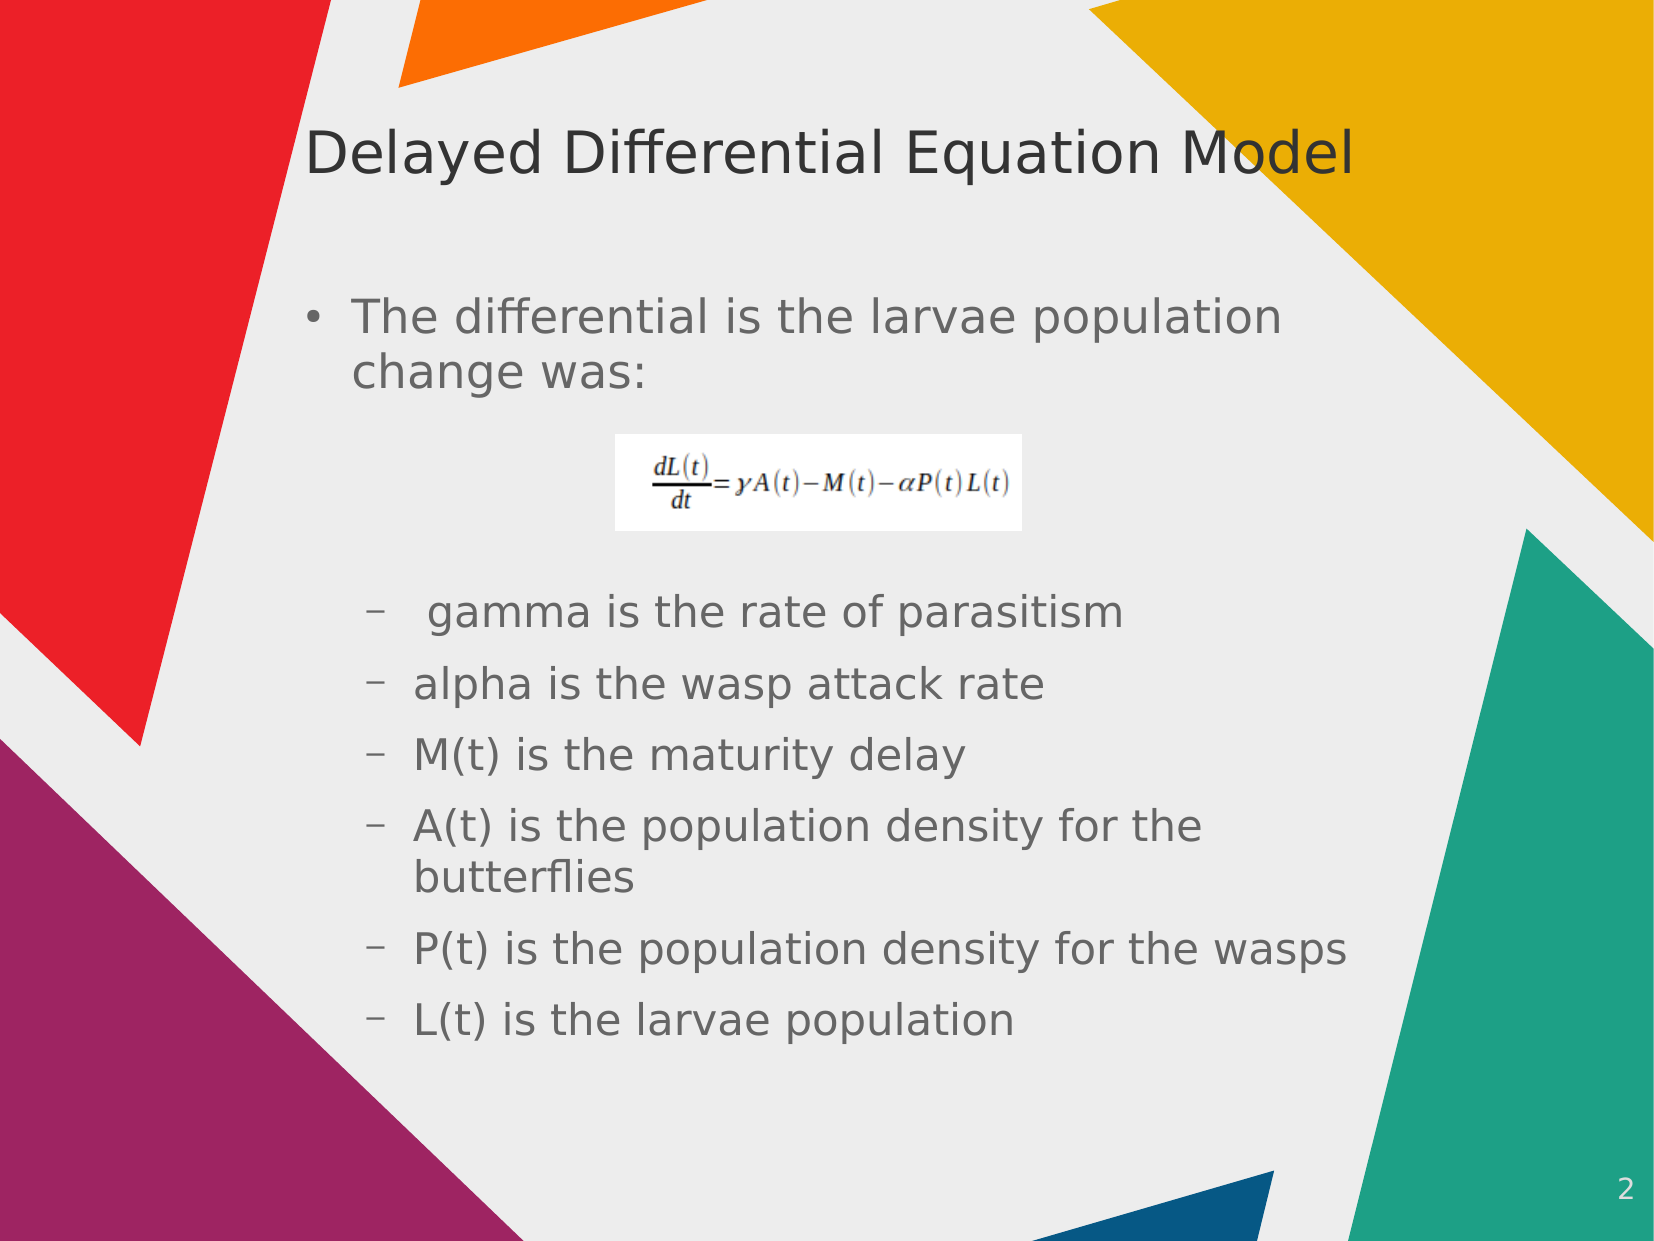

# Delayed Differential Equation Model
The differential is the larvae population change was:
 gamma is the rate of parasitism
alpha is the wasp attack rate
M(t) is the maturity delay
A(t) is the population density for the butterflies
P(t) is the population density for the wasps
L(t) is the larvae population
2